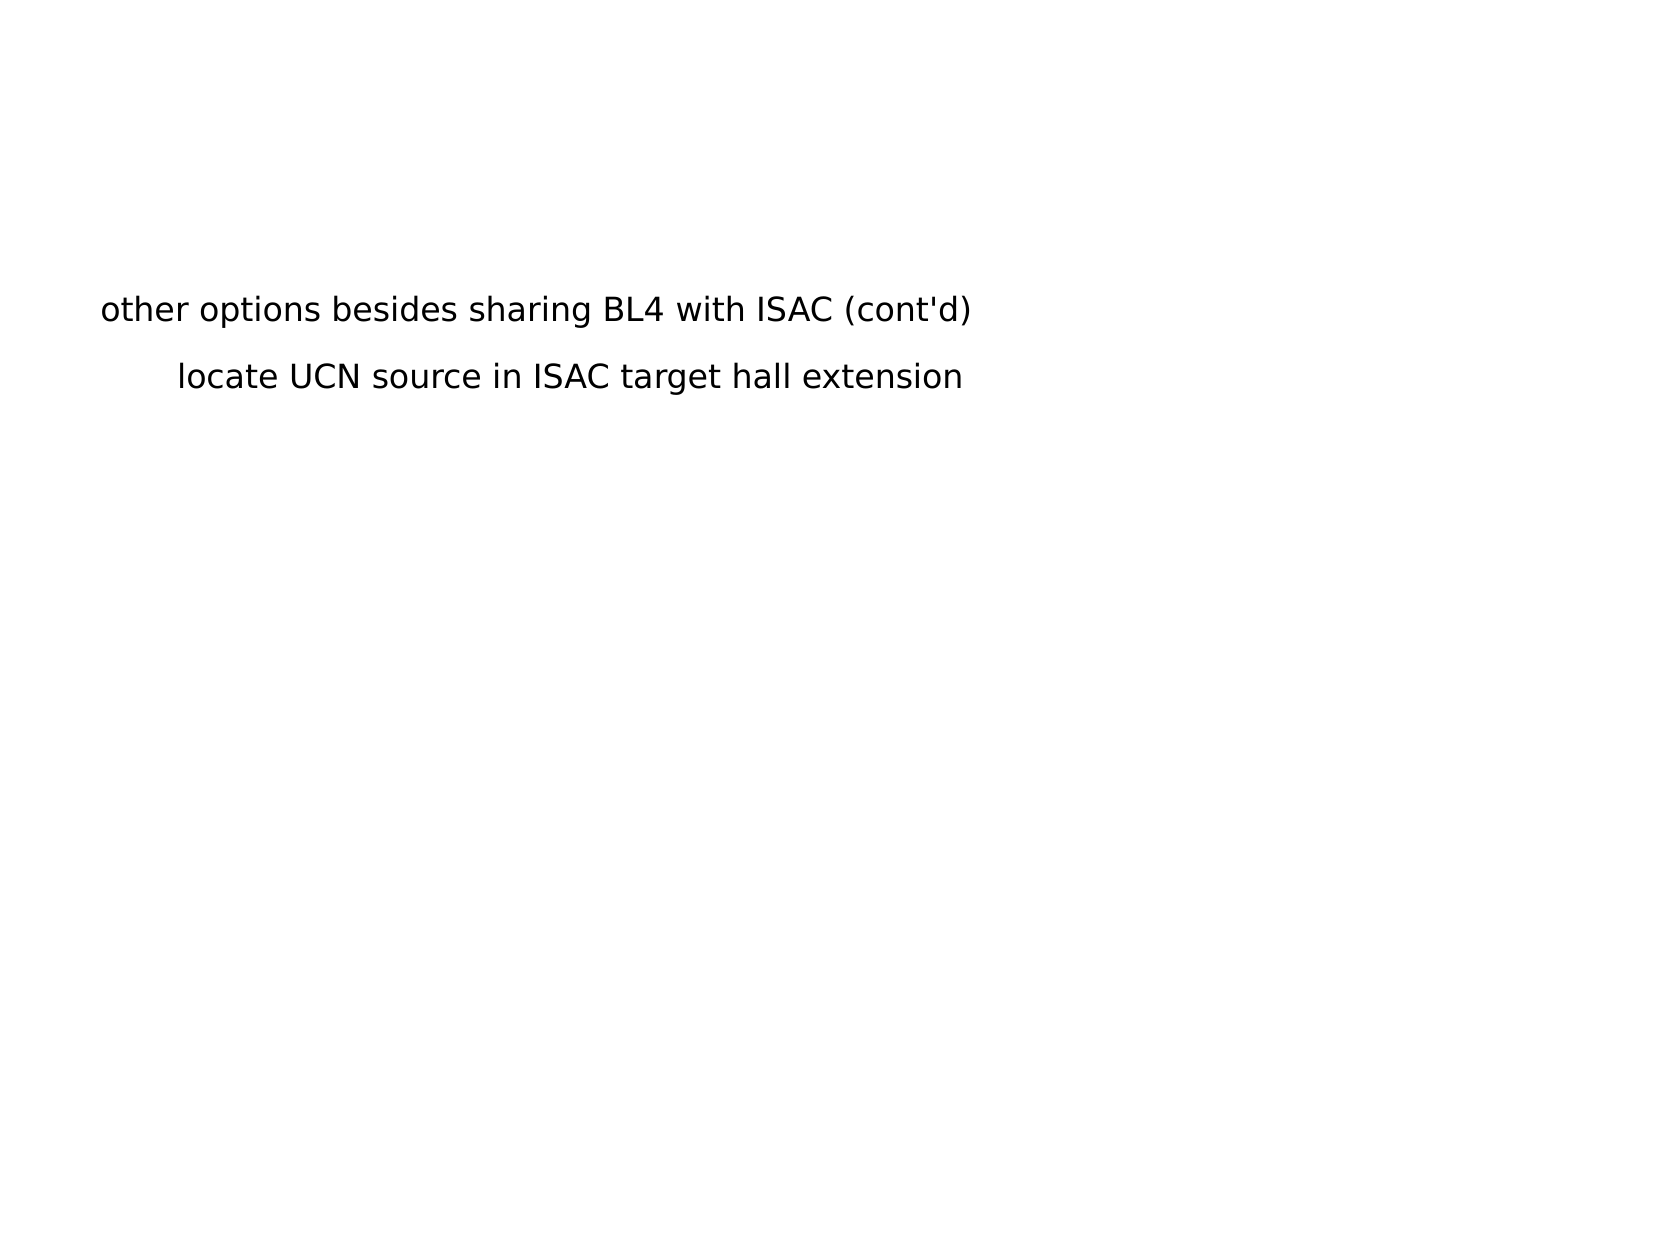

#
other options besides sharing BL4 with ISAC (cont'd)
locate UCN source in ISAC target hall extension